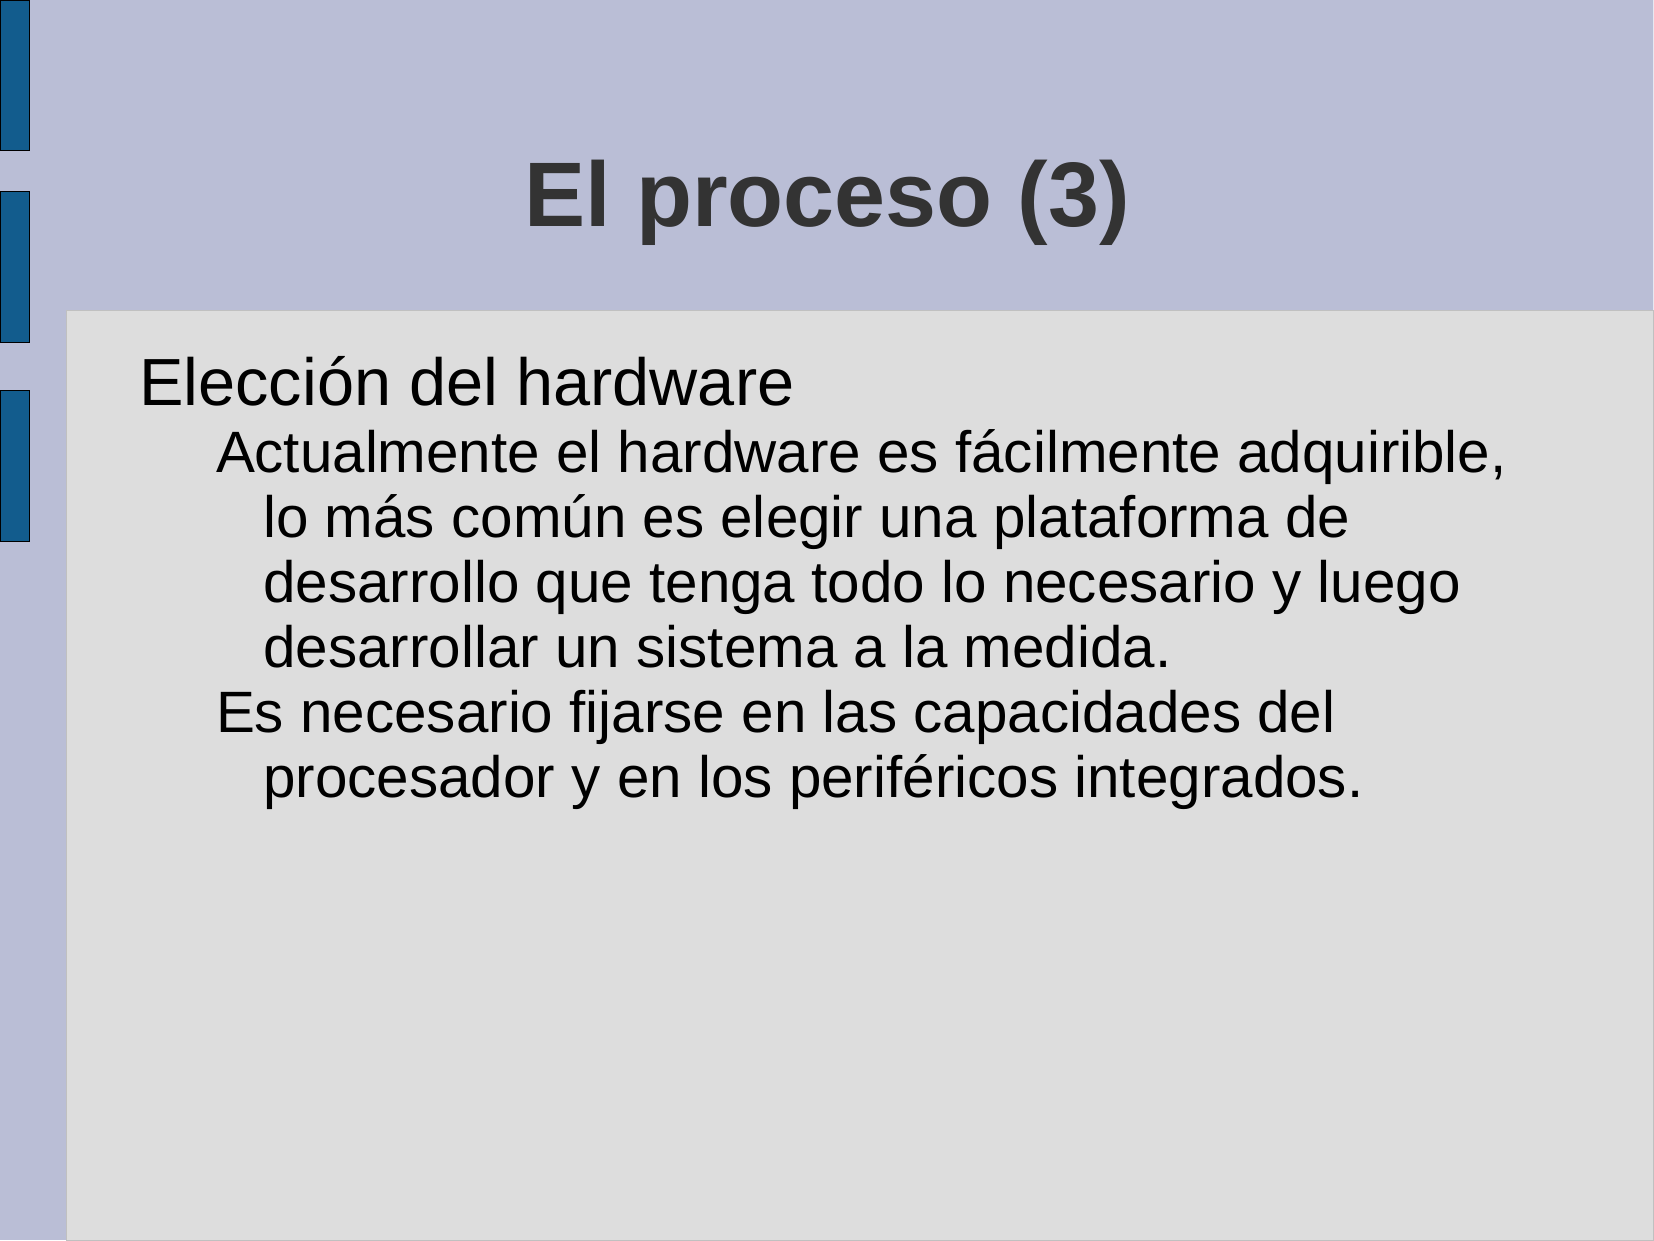

# El proceso (3)
Elección del hardware
Actualmente el hardware es fácilmente adquirible, lo más común es elegir una plataforma de desarrollo que tenga todo lo necesario y luego desarrollar un sistema a la medida.
Es necesario fijarse en las capacidades del procesador y en los periféricos integrados.